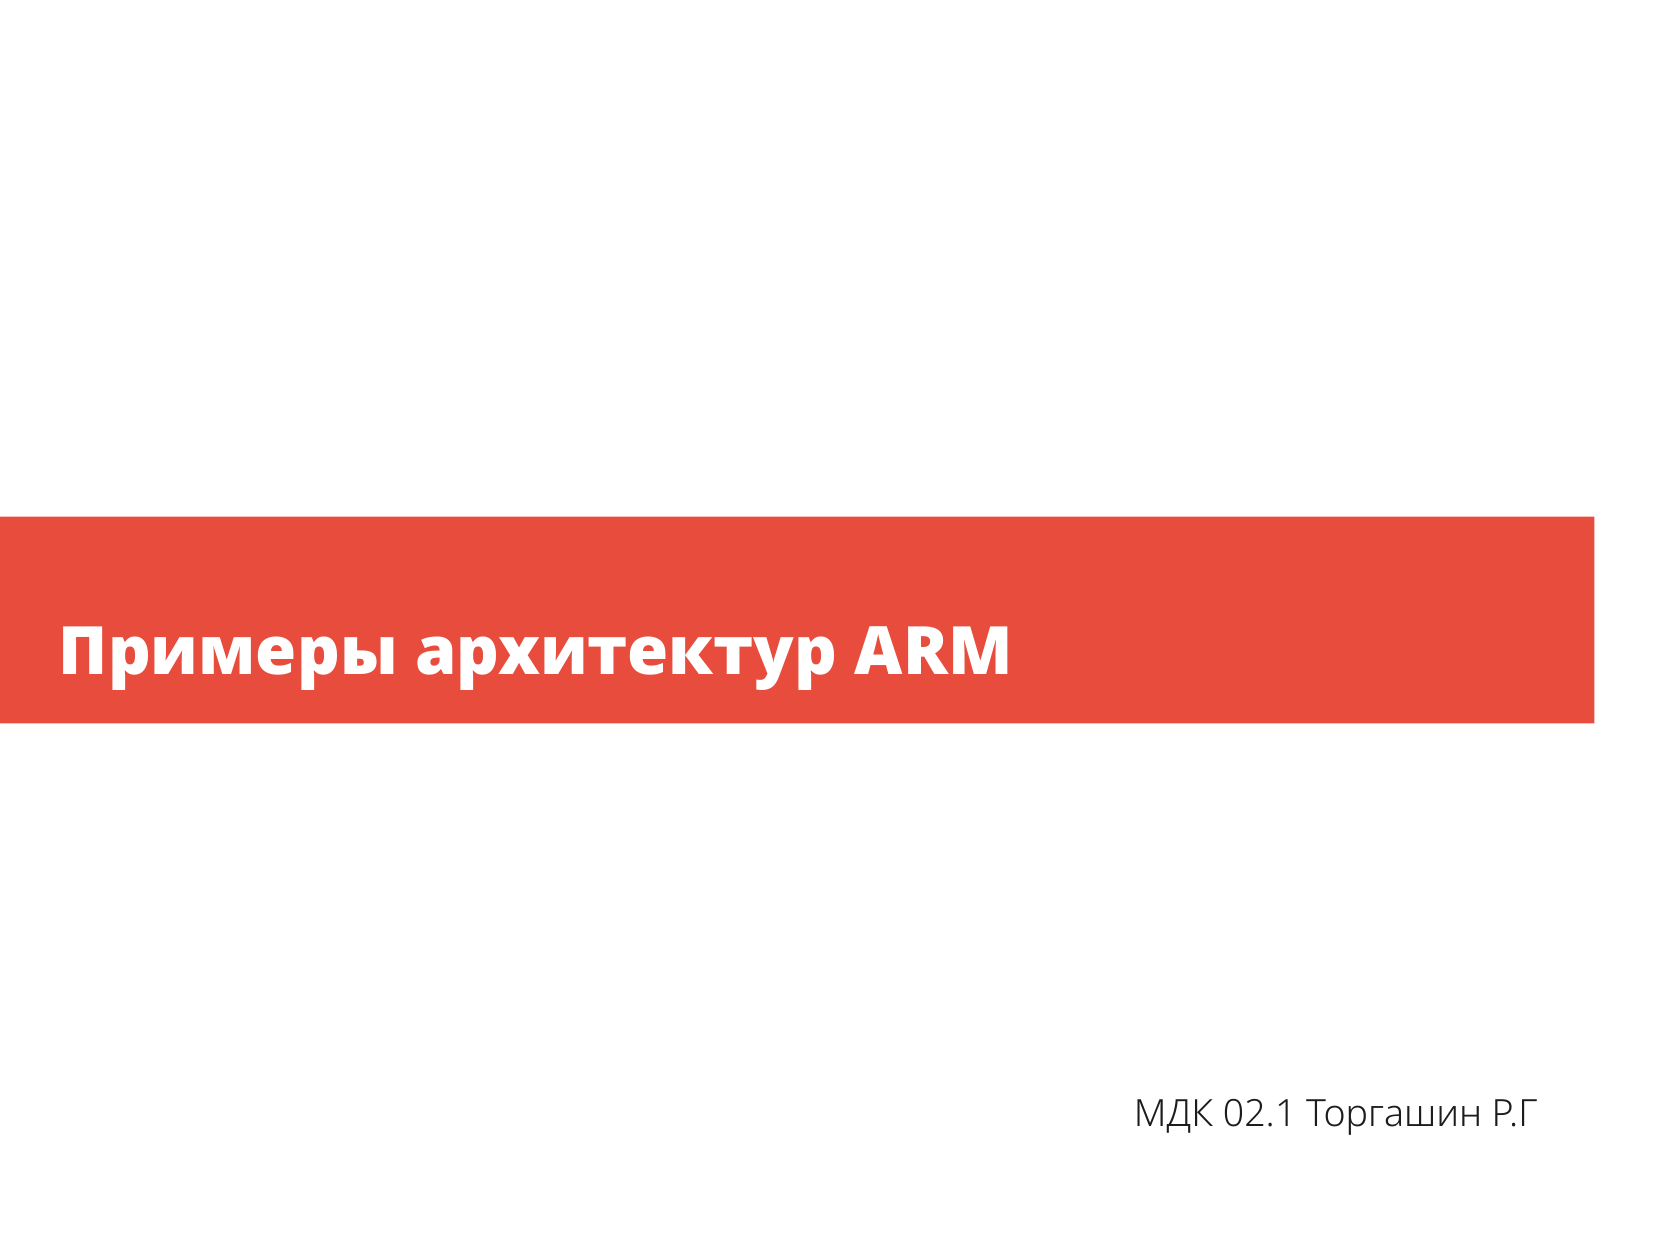

# Примеры архитектур ARM
МДК 02.1 Торгашин Р.Г